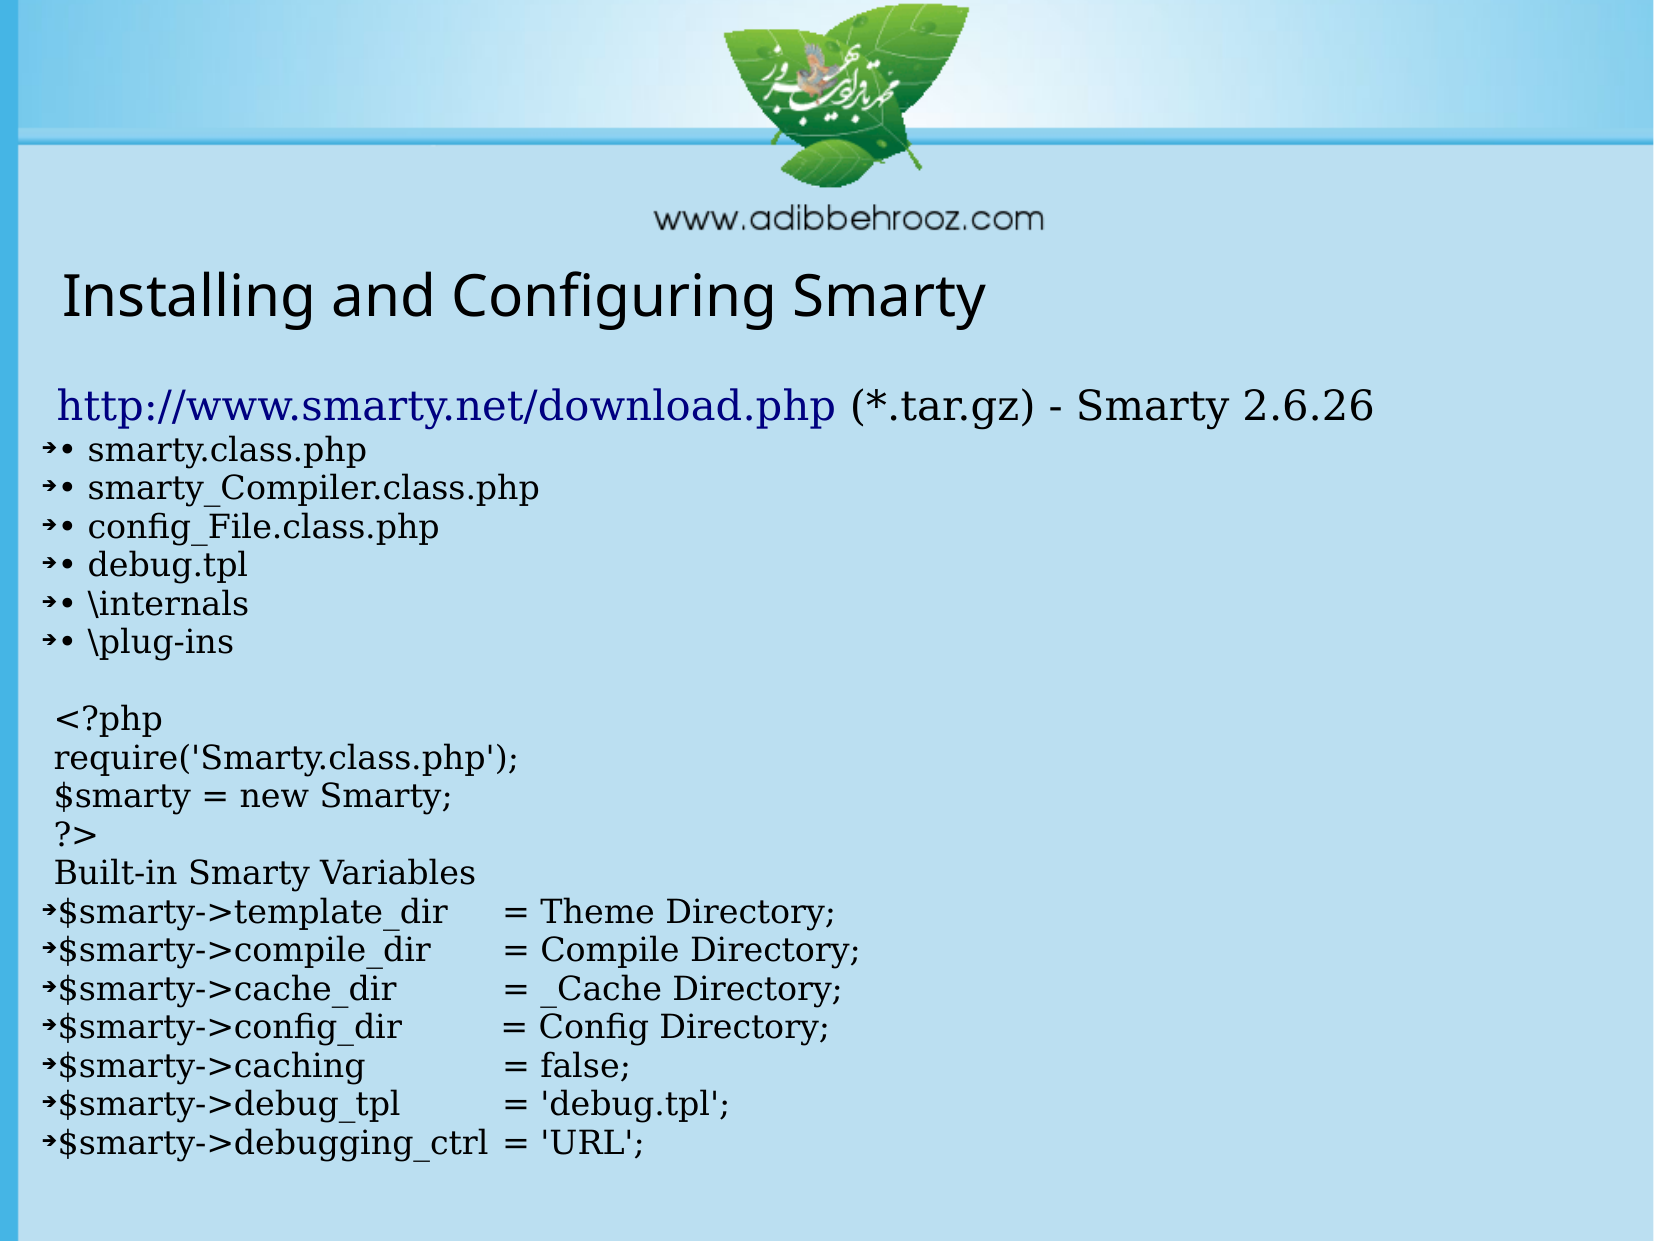

# Installing and Configuring Smarty
http://www.smarty.net/download.php (*.tar.gz) - Smarty 2.6.26
• smarty.class.php
• smarty_Compiler.class.php
• config_File.class.php
• debug.tpl
• \internals
• \plug-ins
<?php
require('Smarty.class.php');
$smarty = new Smarty;
?>
Built-in Smarty Variables
$smarty->template_dir 	 = Theme Directory;
$smarty->compile_dir 	 = Compile Directory;
$smarty->cache_dir 		 = _Cache Directory;
$smarty->config_dir 	 = Config Directory;
$smarty->caching 		 = false;
$smarty->debug_tpl		 = 'debug.tpl';
$smarty->debugging_ctrl	 = 'URL';